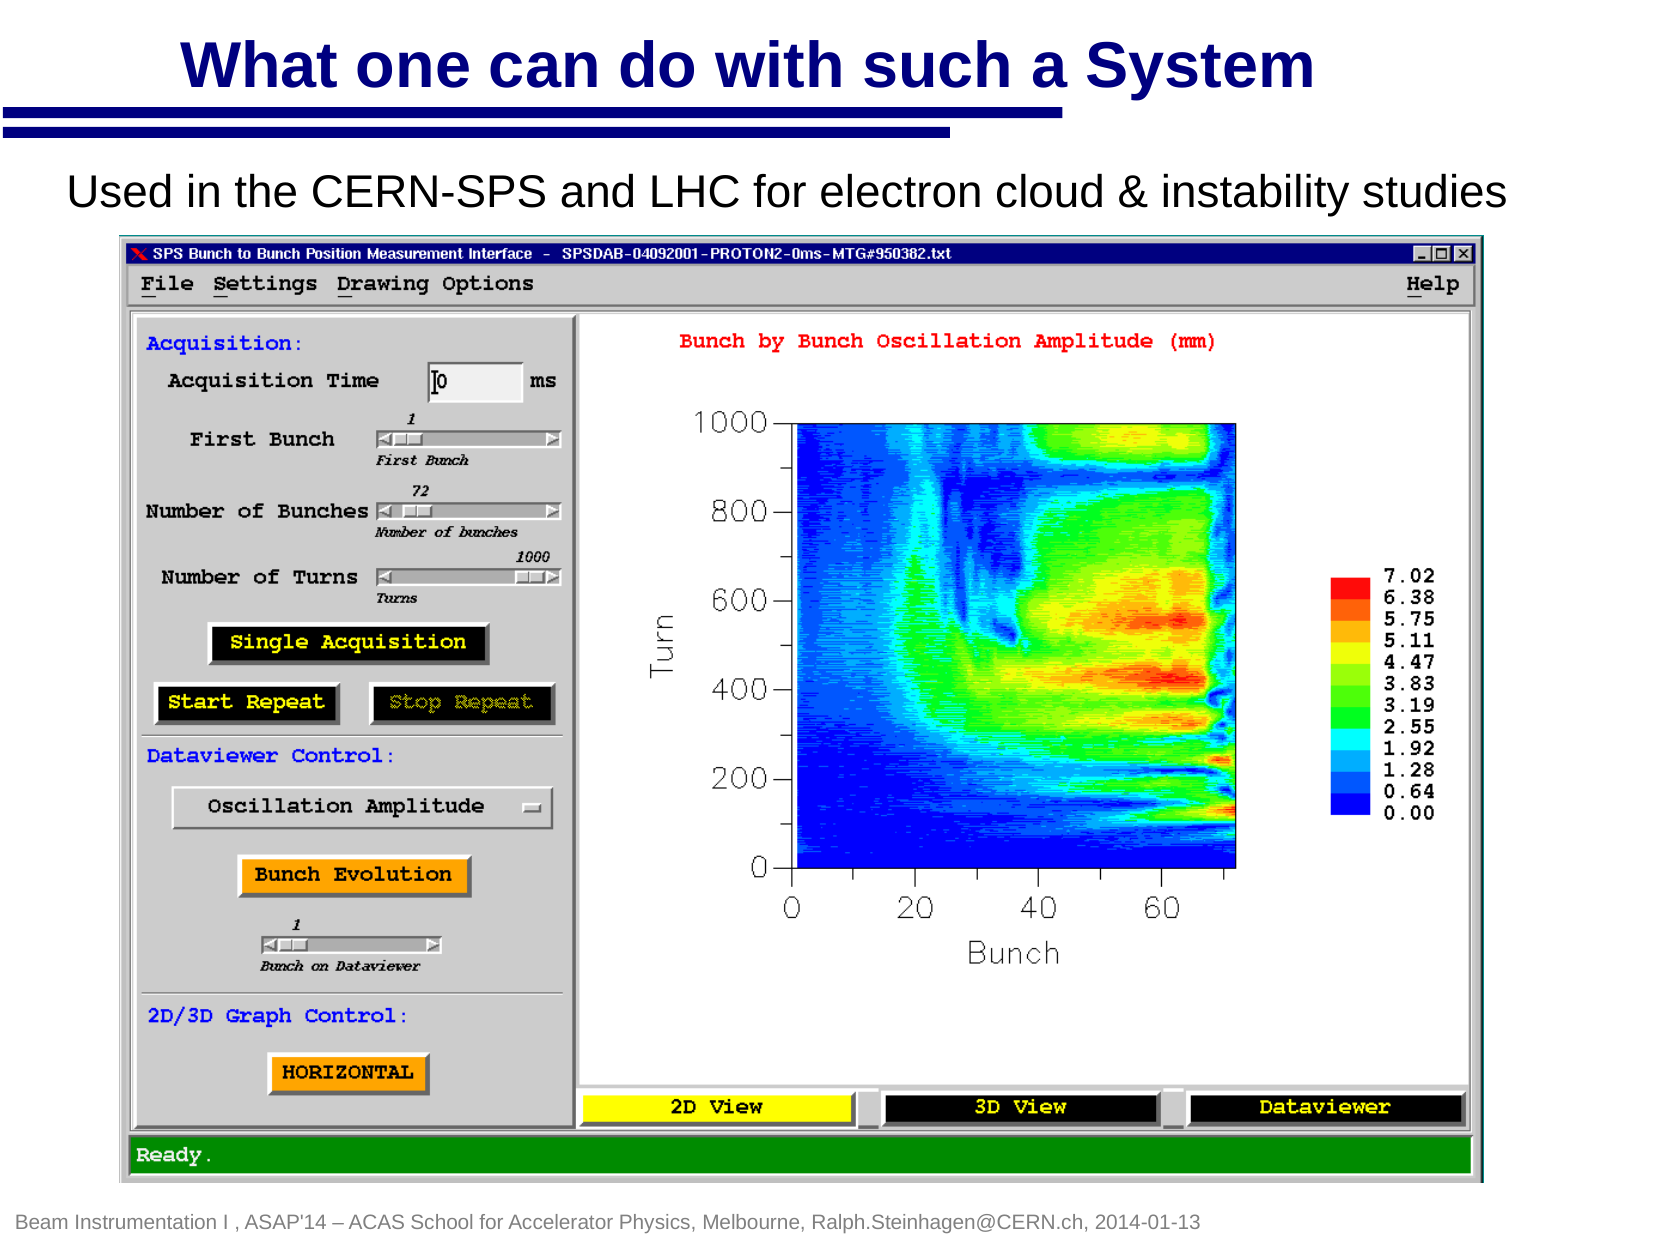

# What one can do with such a System
Used in the CERN-SPS and LHC for electron cloud & instability studies